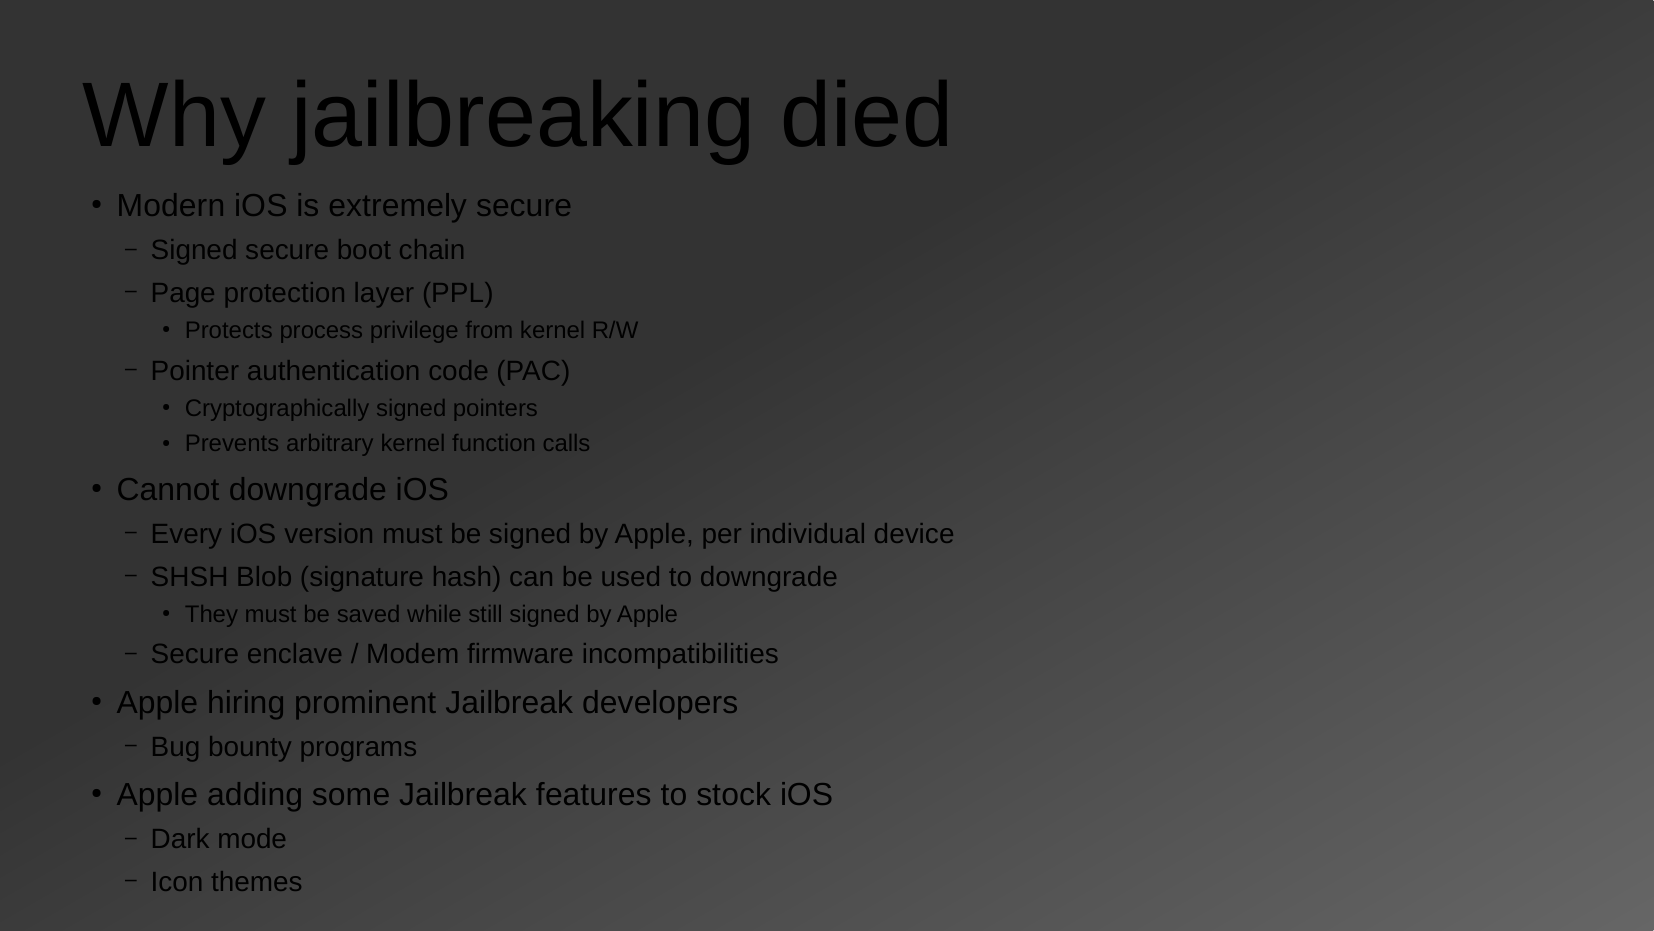

# Why jailbreaking died
Modern iOS is extremely secure
Signed secure boot chain
Page protection layer (PPL)
Protects process privilege from kernel R/W
Pointer authentication code (PAC)
Cryptographically signed pointers
Prevents arbitrary kernel function calls
Cannot downgrade iOS
Every iOS version must be signed by Apple, per individual device
SHSH Blob (signature hash) can be used to downgrade
They must be saved while still signed by Apple
Secure enclave / Modem firmware incompatibilities
Apple hiring prominent Jailbreak developers
Bug bounty programs
Apple adding some Jailbreak features to stock iOS
Dark mode
Icon themes